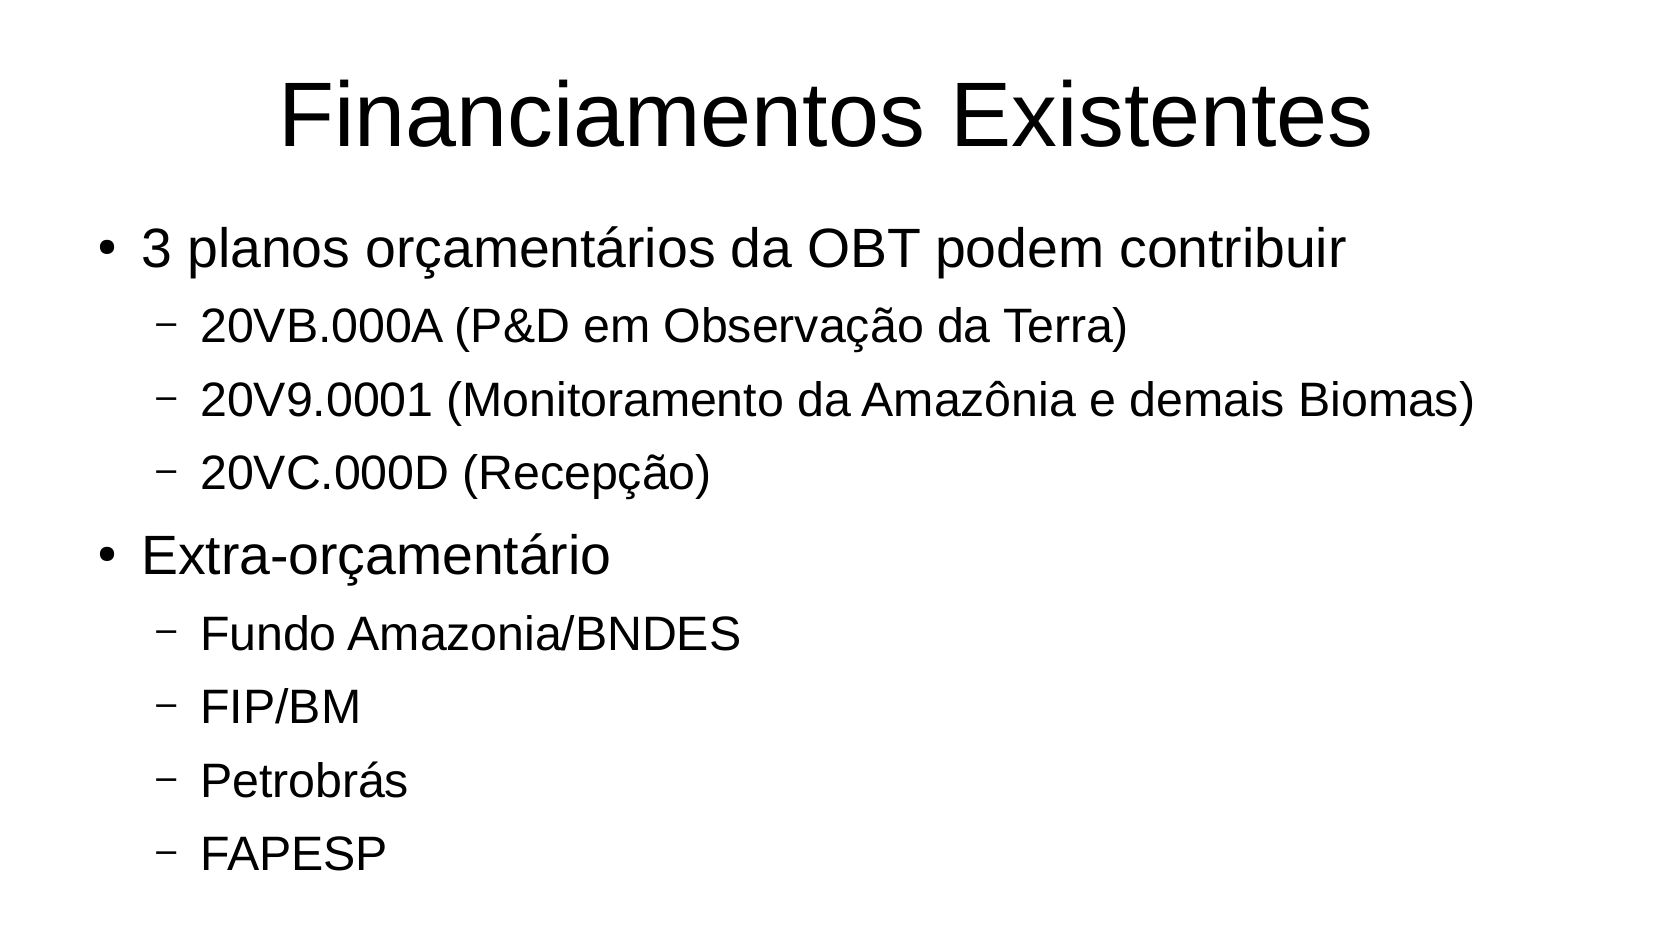

# Financiamentos Existentes
3 planos orçamentários da OBT podem contribuir
20VB.000A (P&D em Observação da Terra)
20V9.0001 (Monitoramento da Amazônia e demais Biomas)
20VC.000D (Recepção)
Extra-orçamentário
Fundo Amazonia/BNDES
FIP/BM
Petrobrás
FAPESP